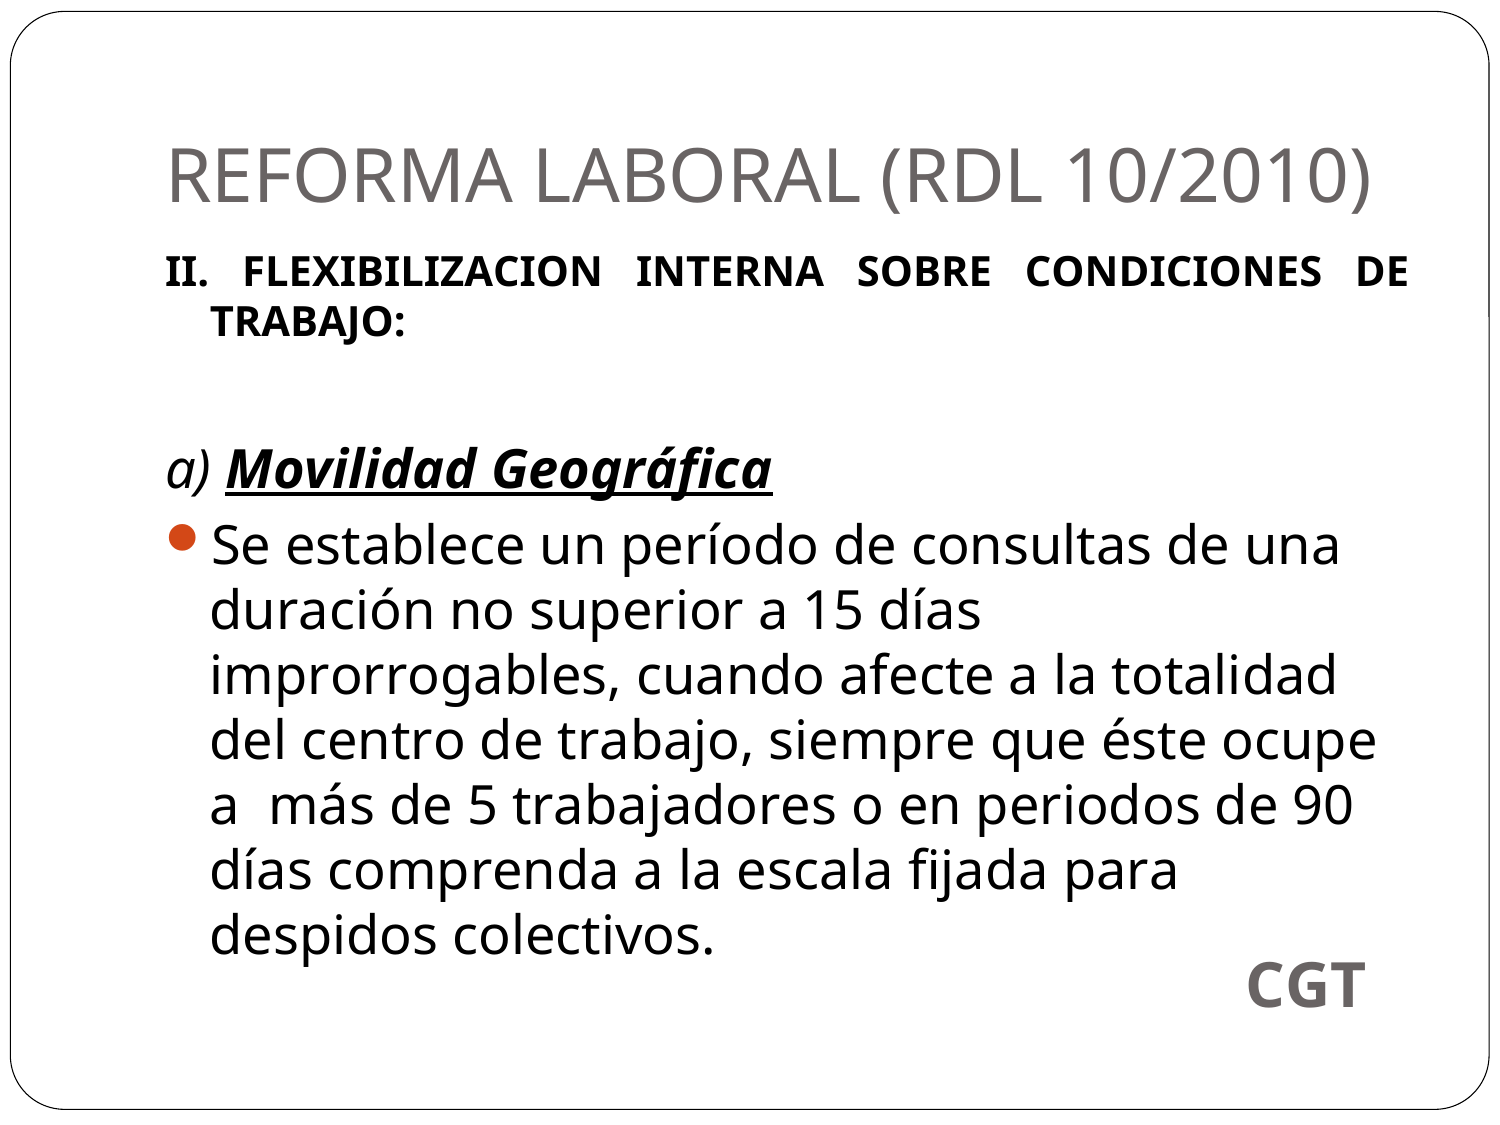

# REFORMA LABORAL (RDL 10/2010)
II. FLEXIBILIZACION INTERNA SOBRE CONDICIONES DE TRABAJO:
a) Movilidad Geográfica
Se establece un período de consultas de una duración no superior a 15 días improrrogables, cuando afecte a la totalidad del centro de trabajo, siempre que éste ocupe a más de 5 trabajadores o en periodos de 90 días comprenda a la escala fijada para despidos colectivos.
CGT